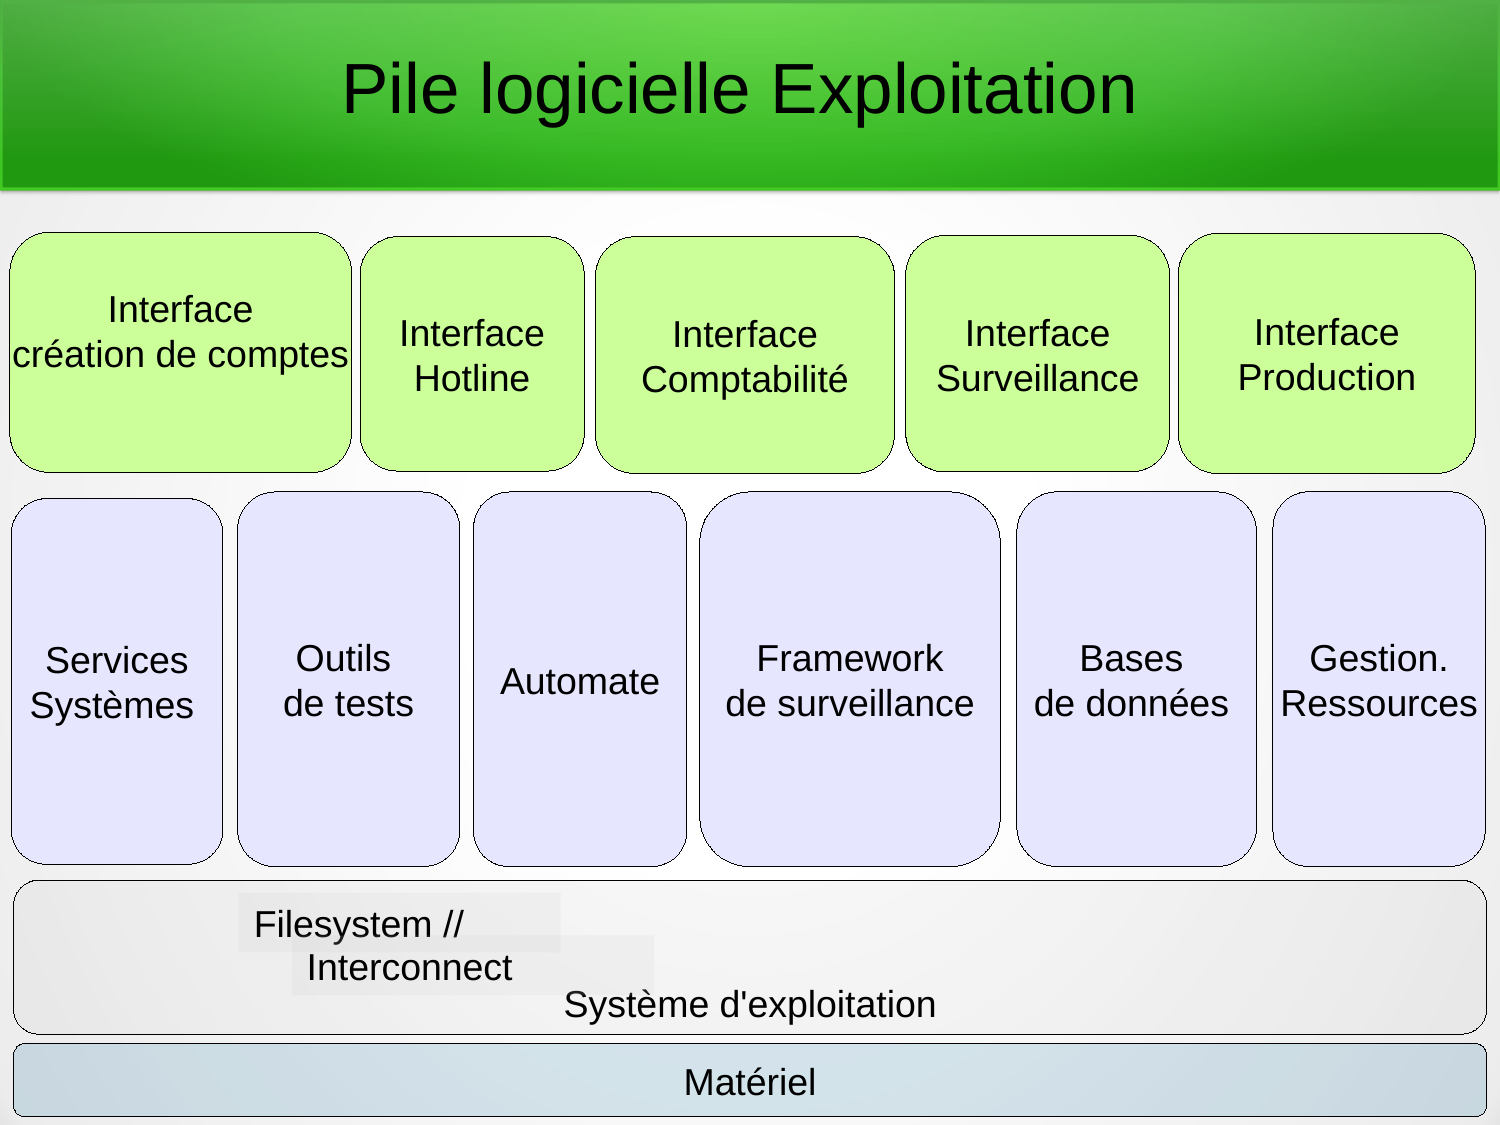

# Pile logicielle Exploitation
Interface
création de comptes
Interface
Production
Interface
Surveillance
Interface
Hotline
Interface
Comptabilité
Gestion.
Ressources
Bases
de données
Outils
de tests
Framework
de surveillance
Automate
Services
Systèmes
Système d'exploitation
Filesystem //
Interconnect
Matériel